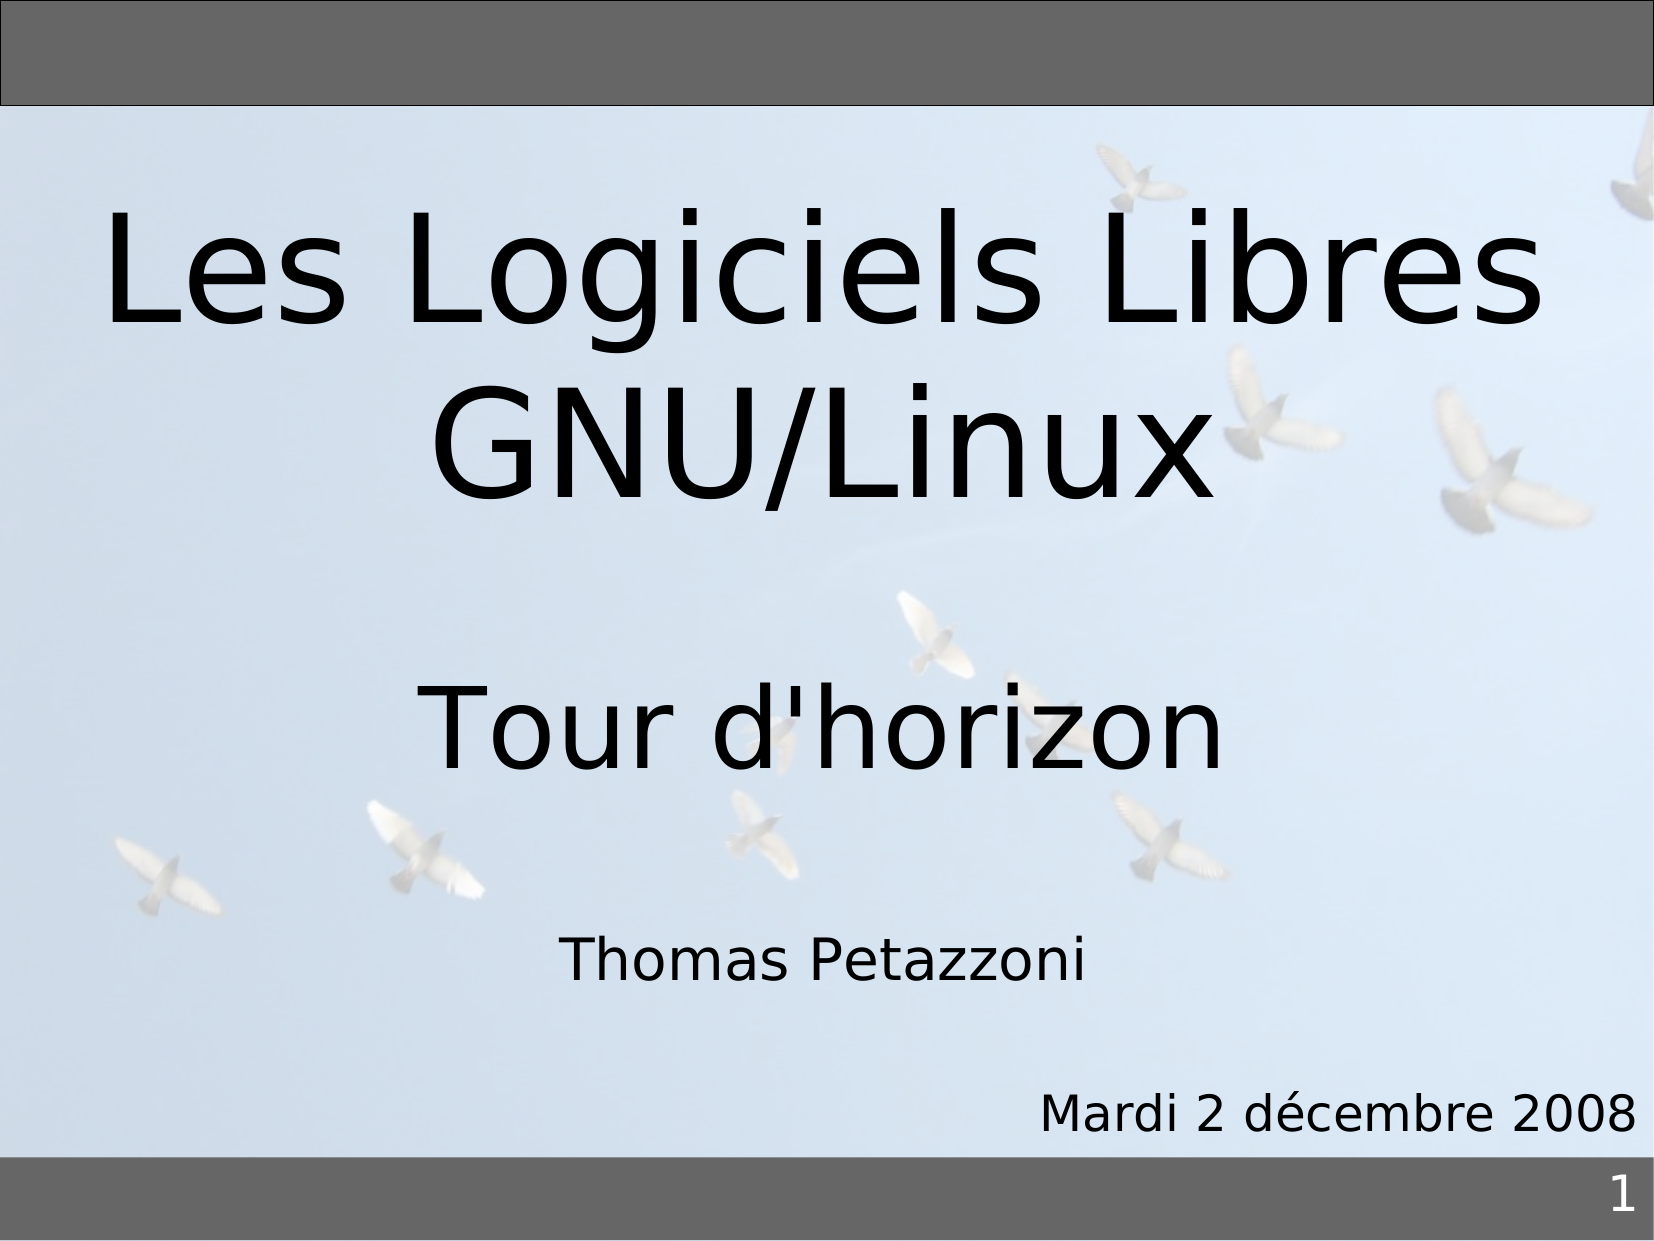

Les Logiciels Libres
GNU/Linux
Tour d'horizon
Thomas Petazzoni
Mardi 2 décembre 2008